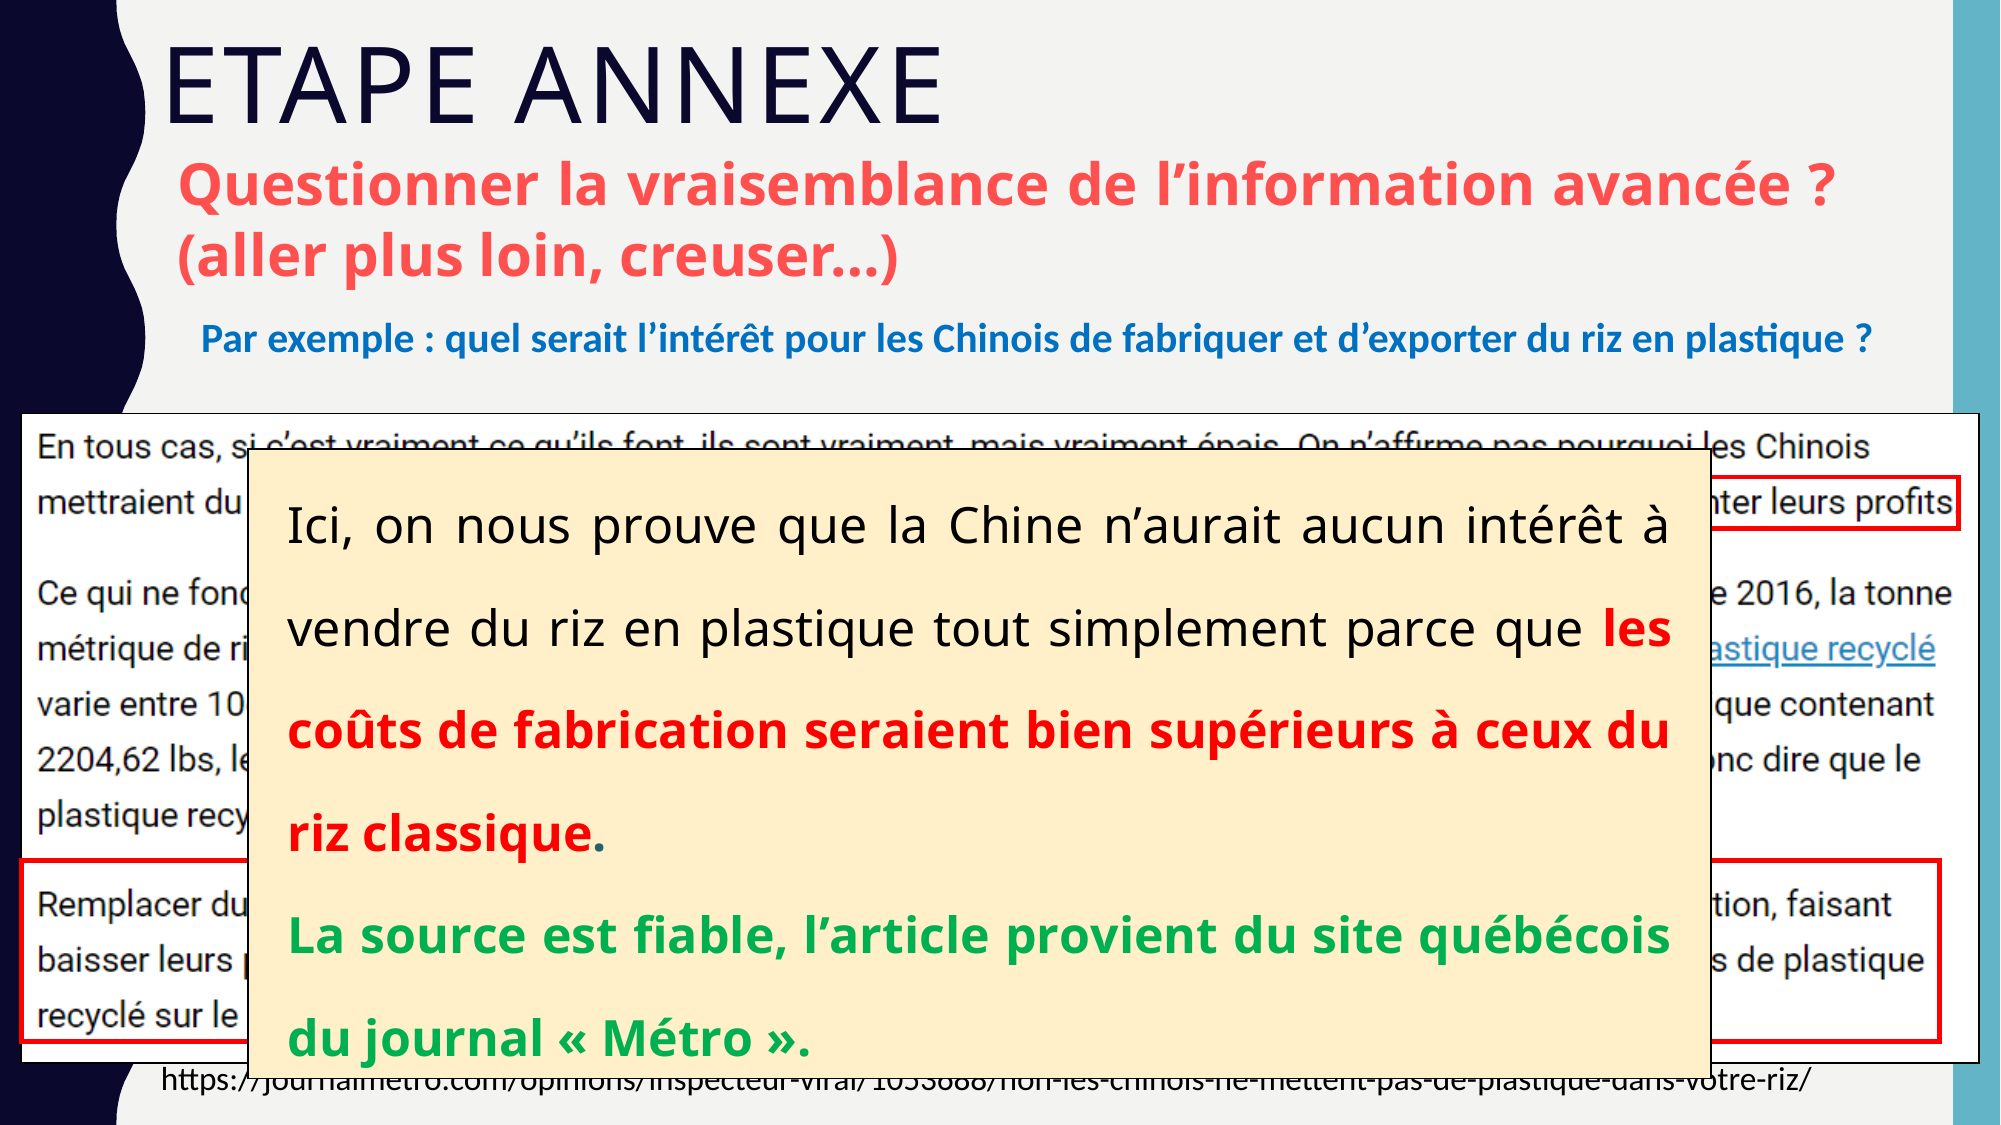

# Etape annexe
Questionner la vraisemblance de l’information avancée ? (aller plus loin, creuser…)
Par exemple : quel serait l’intérêt pour les Chinois de fabriquer et d’exporter du riz en plastique ?
Ici, on nous prouve que la Chine n’aurait aucun intérêt à vendre du riz en plastique tout simplement parce que les coûts de fabrication seraient bien supérieurs à ceux du riz classique.
La source est fiable, l’article provient du site québécois du journal « Métro ».
https://journalmetro.com/opinions/inspecteur-viral/1053688/non-les-chinois-ne-mettent-pas-de-plastique-dans-votre-riz/